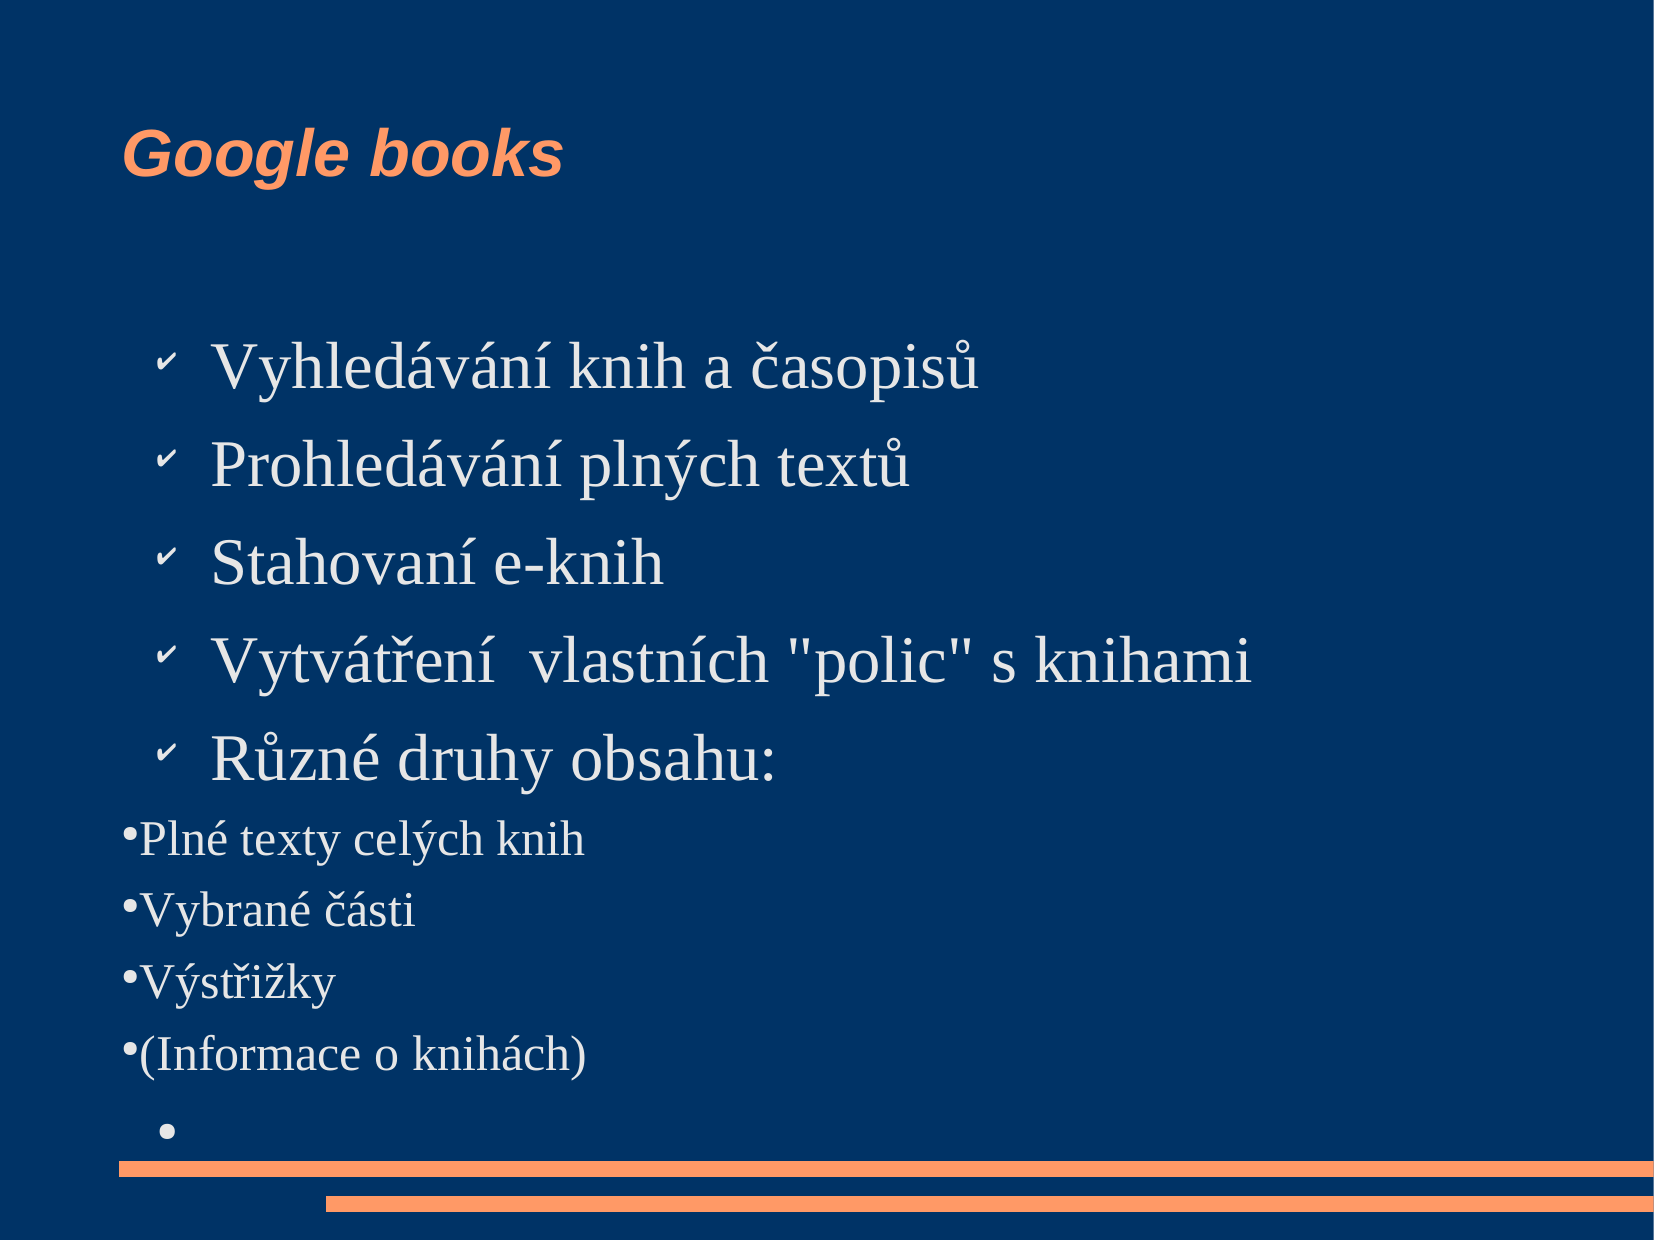

# Google books
Vyhledávání knih a časopisů
Prohledávání plných textů
Stahovaní e-knih
Vytvátření vlastních "polic" s knihami
Různé druhy obsahu:
Plné texty celých knih
Vybrané části
Výstřižky
(Informace o knihách)